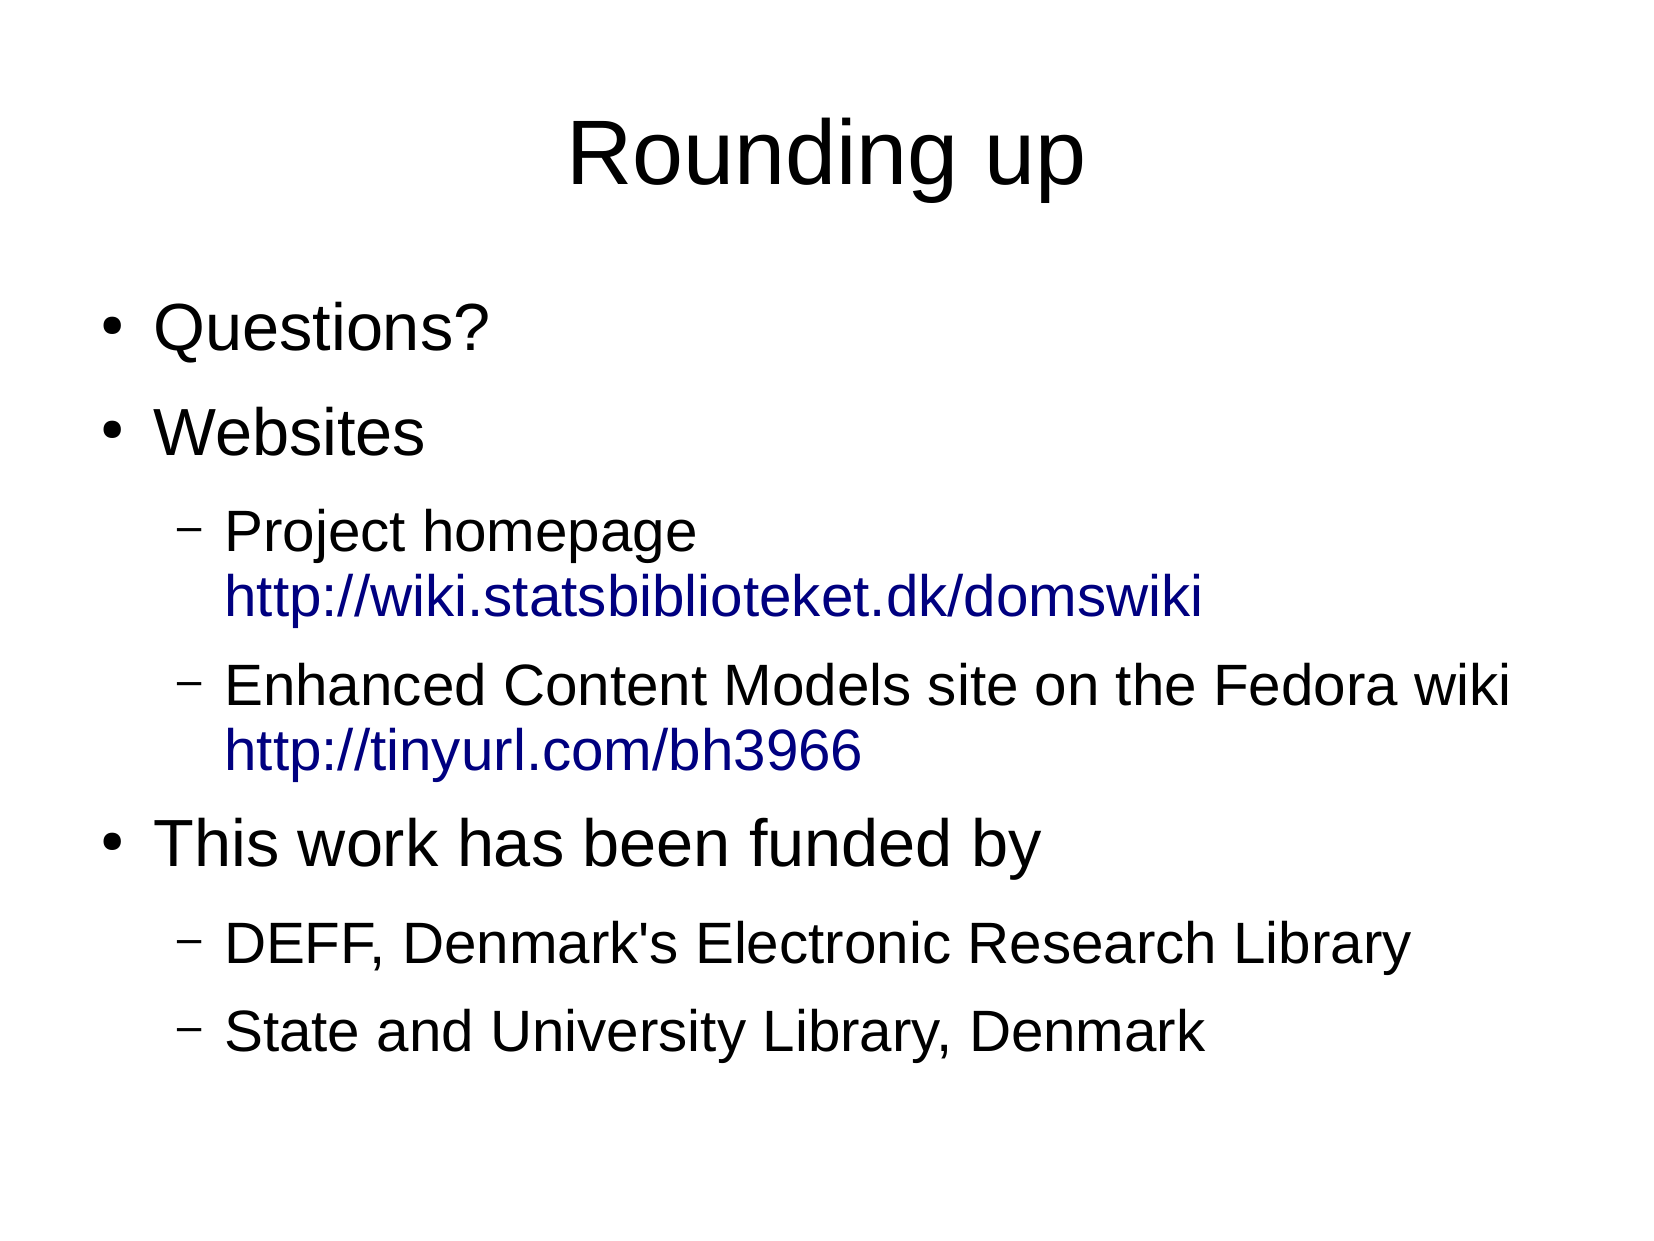

# Rounding up
Questions?
Websites
Project homepagehttp://wiki.statsbiblioteket.dk/domswiki
Enhanced Content Models site on the Fedora wikihttp://tinyurl.com/bh3966
This work has been funded by
DEFF, Denmark's Electronic Research Library
State and University Library, Denmark